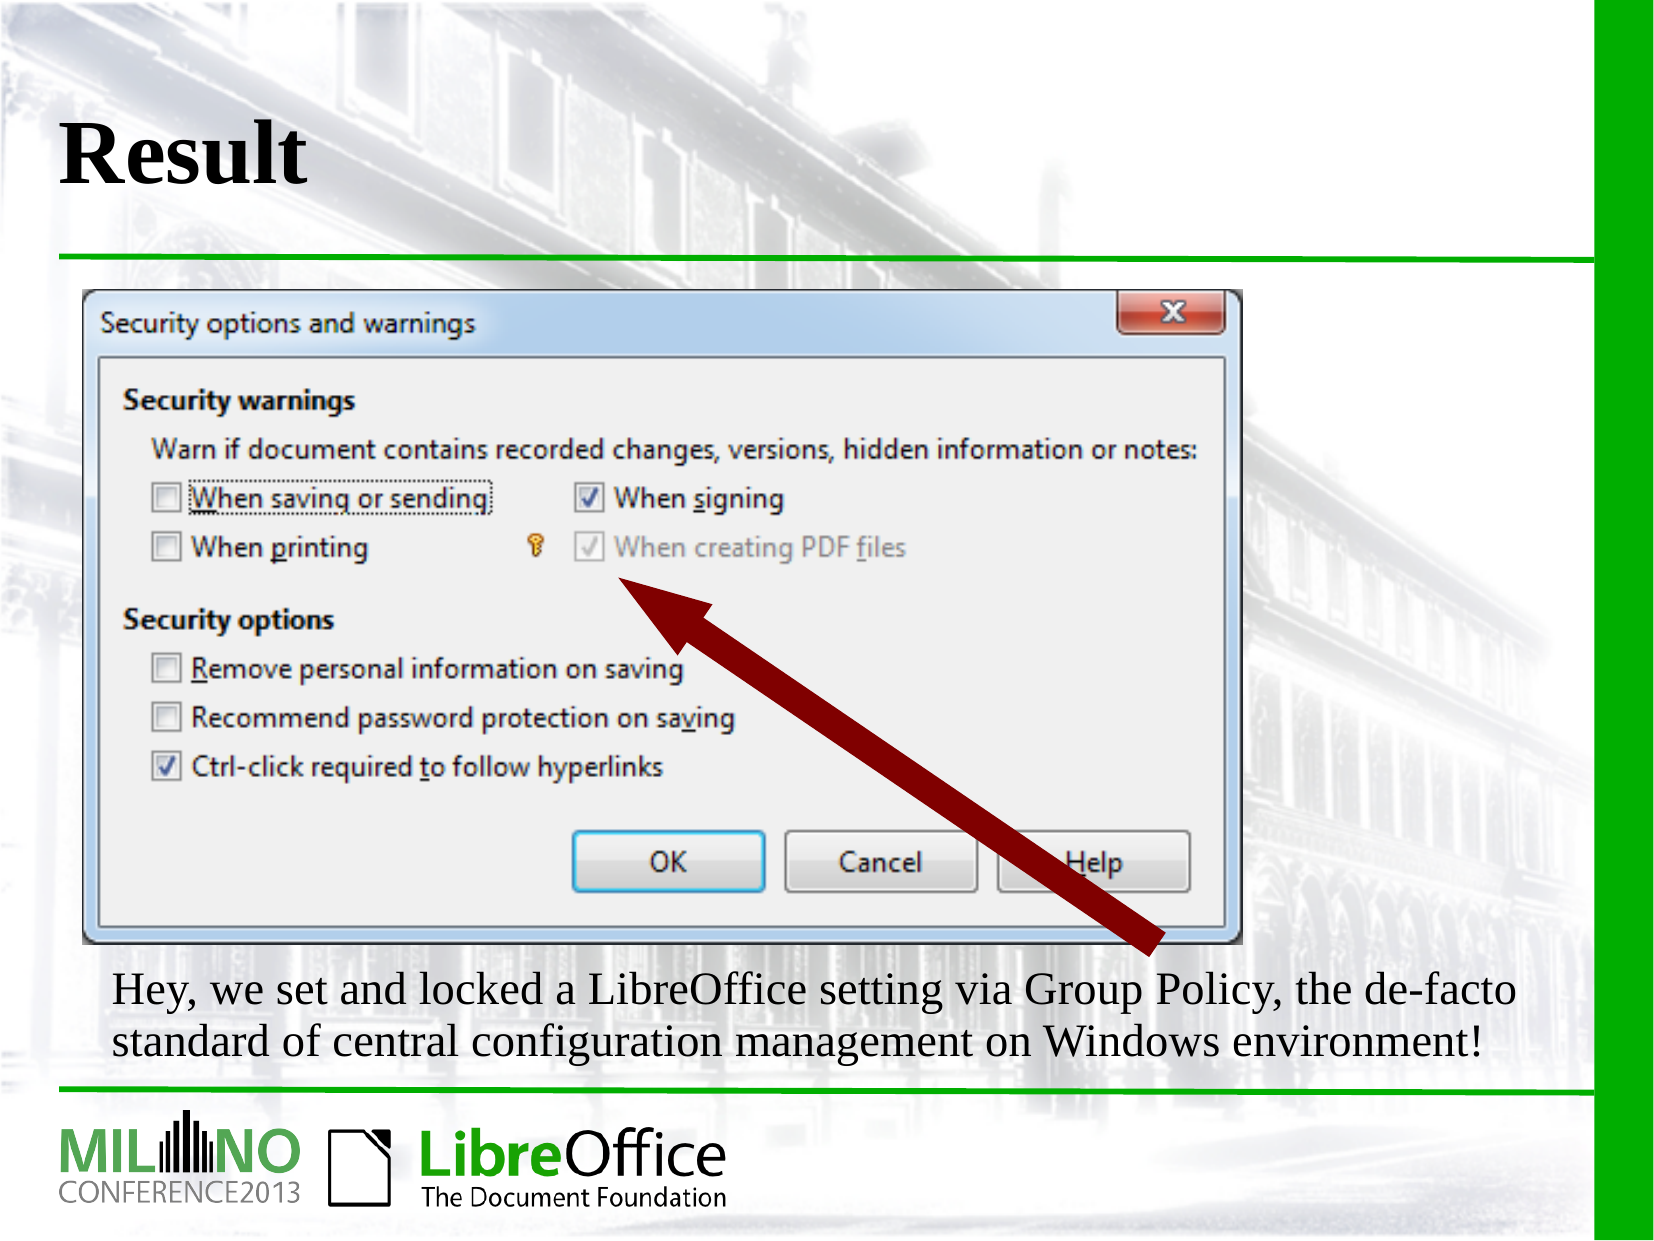

# Result
Hey, we set and locked a LibreOffice setting via Group Policy, the de-facto standard of central configuration management on Windows environment!